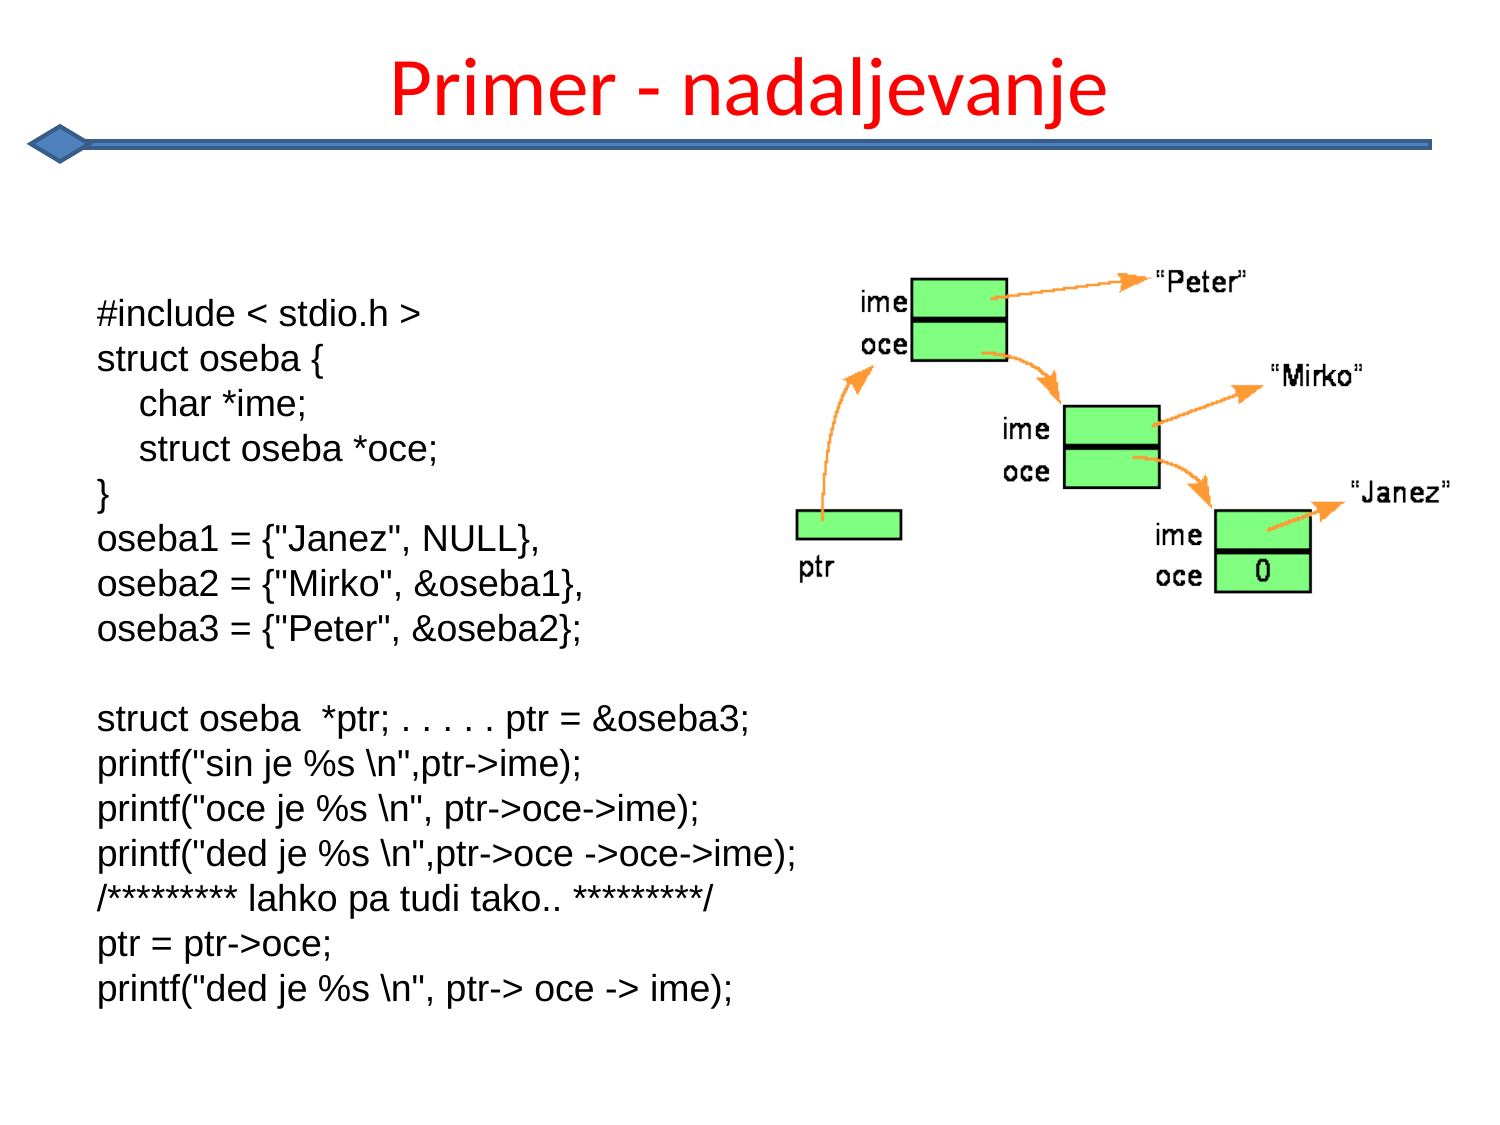

# Primer - nadaljevanje
#include < stdio.h >
struct oseba {
 char *ime;
    struct oseba *oce;
}
oseba1 = {"Janez", NULL},
oseba2 = {"Mirko", &oseba1},
oseba3 = {"Peter", &oseba2};
struct oseba  *ptr; . . . . . ptr = &oseba3;
printf("sin je %s \n",ptr->ime);
printf("oce je %s \n", ptr->oce->ime);
printf("ded je %s \n",ptr->oce ->oce->ime);
/********* lahko pa tudi tako.. *********/
ptr = ptr->oce;
printf("ded je %s \n", ptr-> oce -> ime);